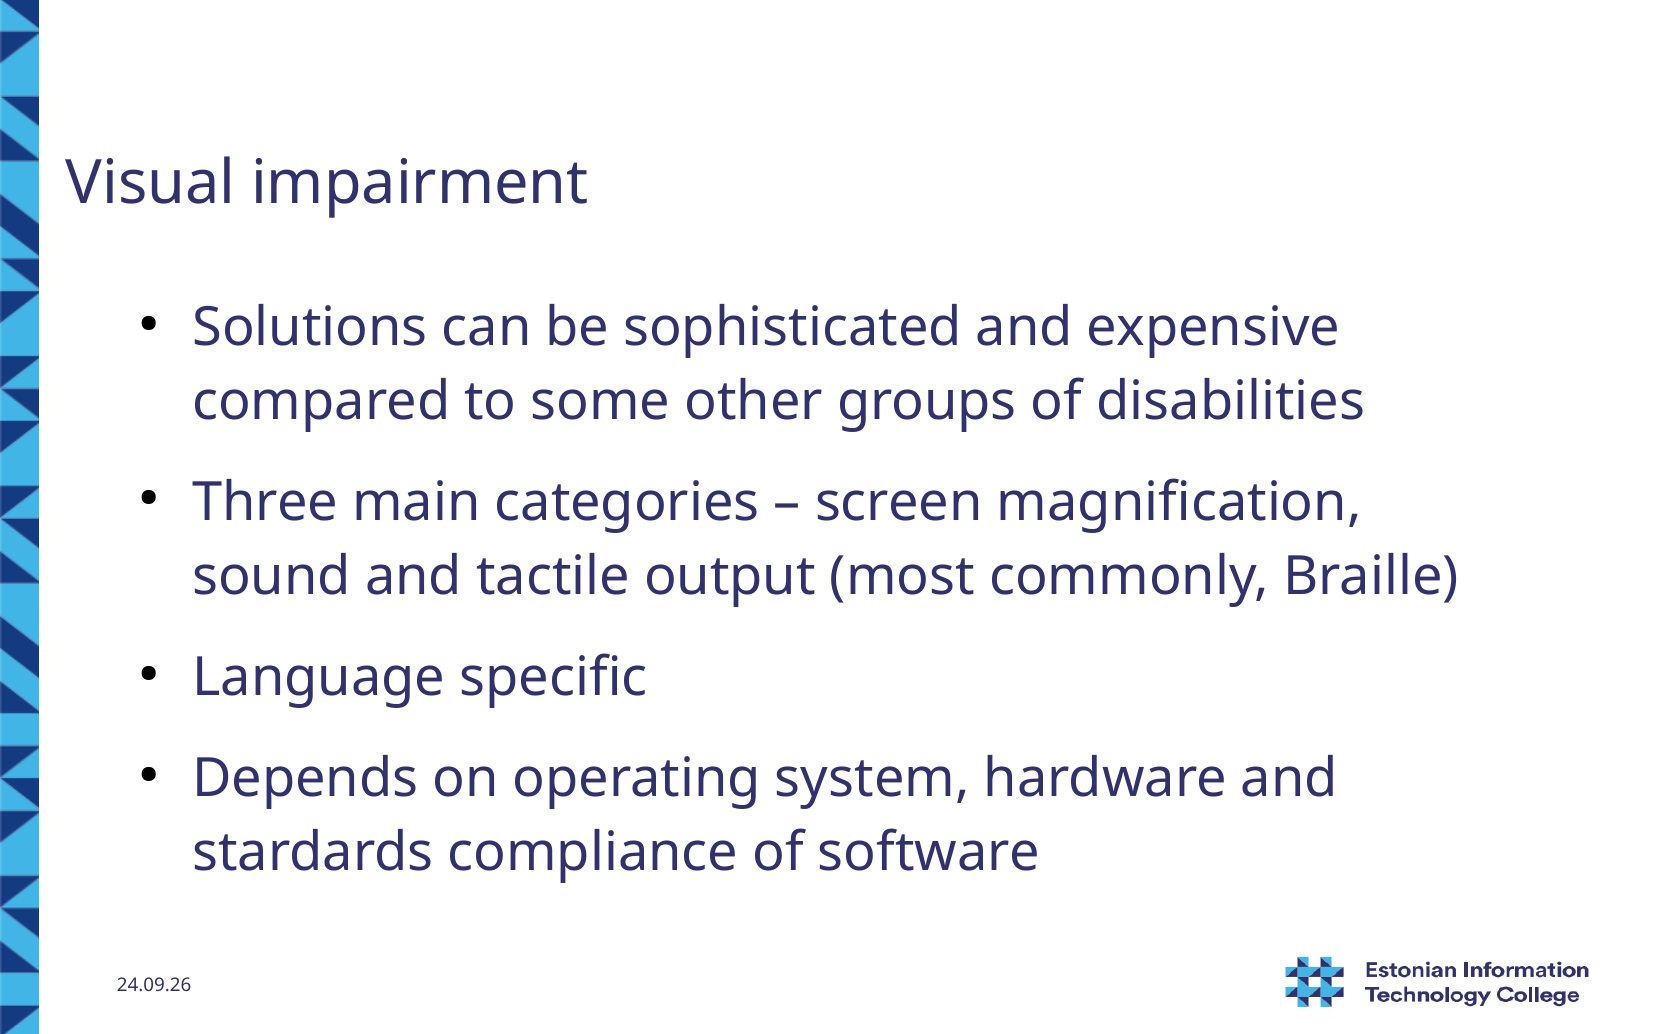

# Visual impairment
Solutions can be sophisticated and expensive compared to some other groups of disabilities
Three main categories – screen magnification, sound and tactile output (most commonly, Braille)
Language specific
Depends on operating system, hardware and stardards compliance of software